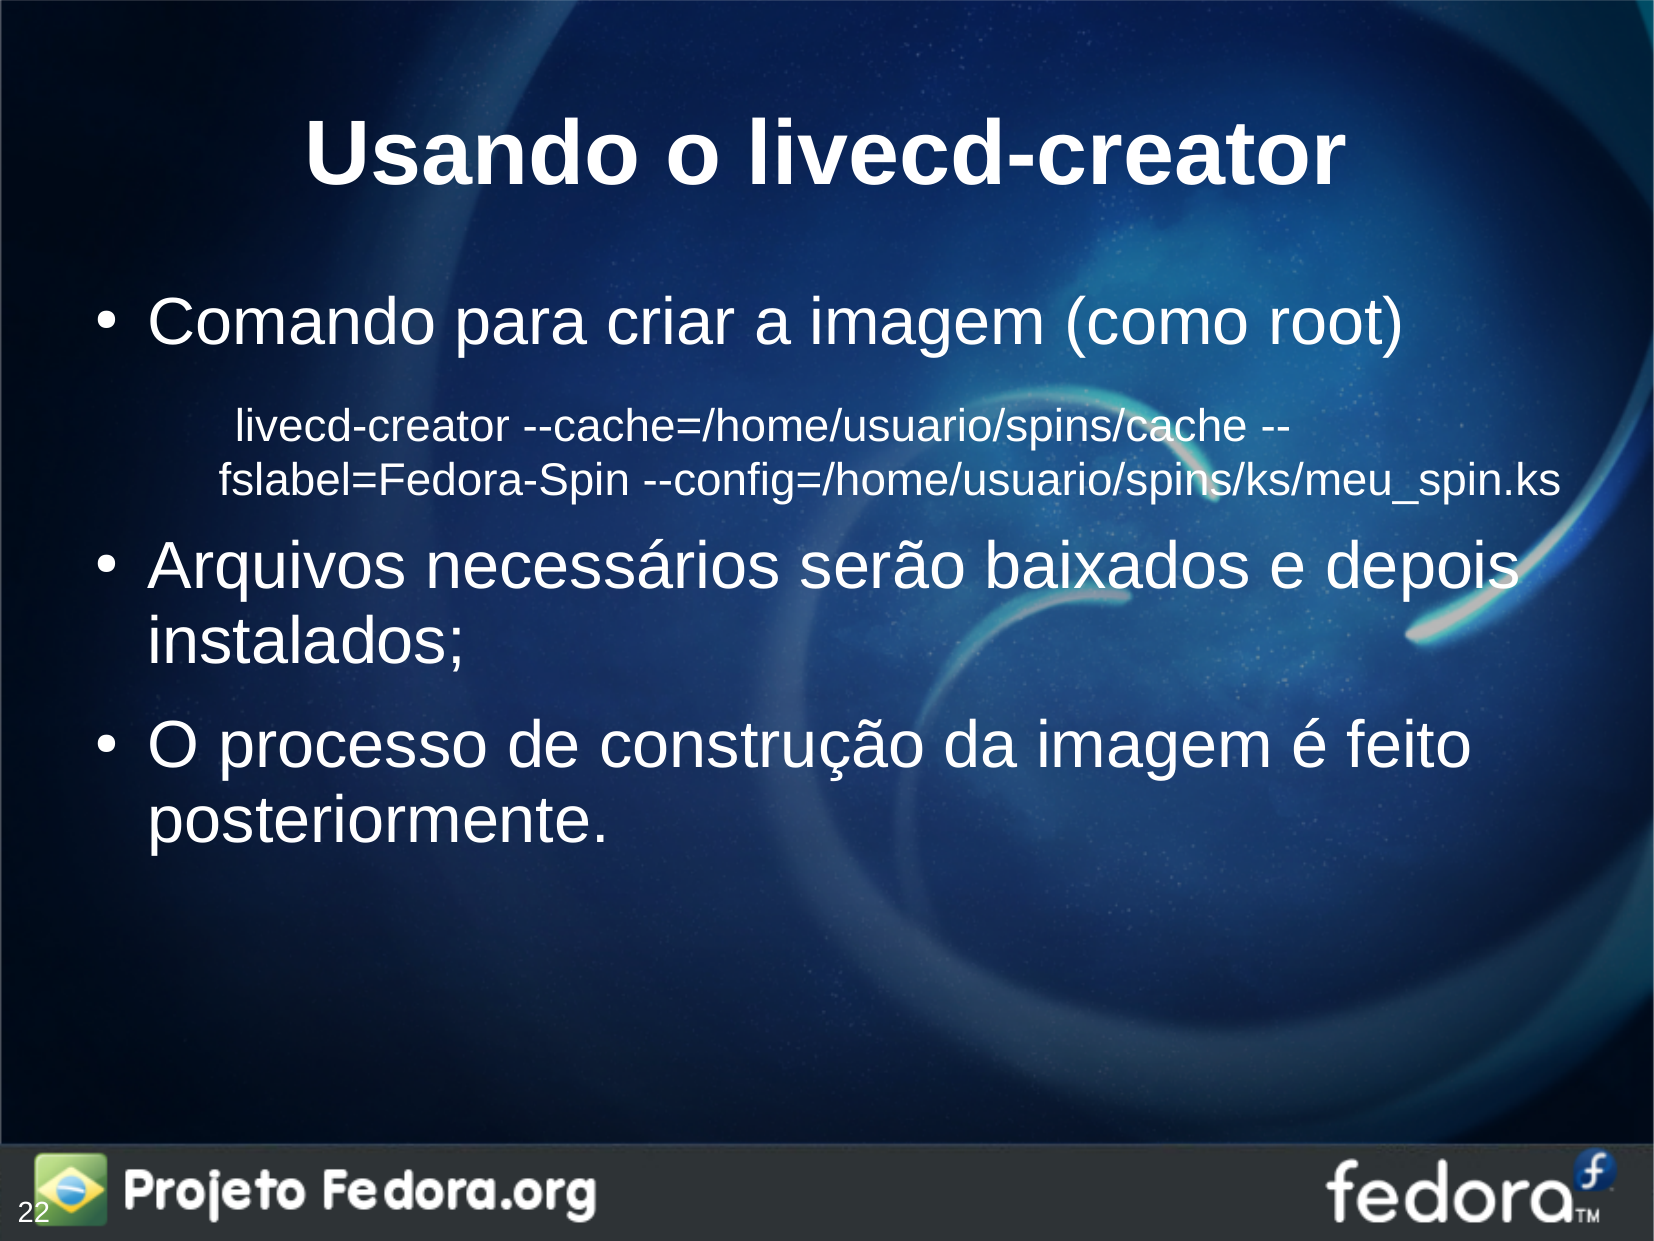

# Usando o livecd-creator
Comando para criar a imagem (como root)
 livecd-creator --cache=/home/usuario/spins/cache --fslabel=Fedora-Spin --config=/home/usuario/spins/ks/meu_spin.ks
Arquivos necessários serão baixados e depois instalados;
O processo de construção da imagem é feito posteriormente.
22